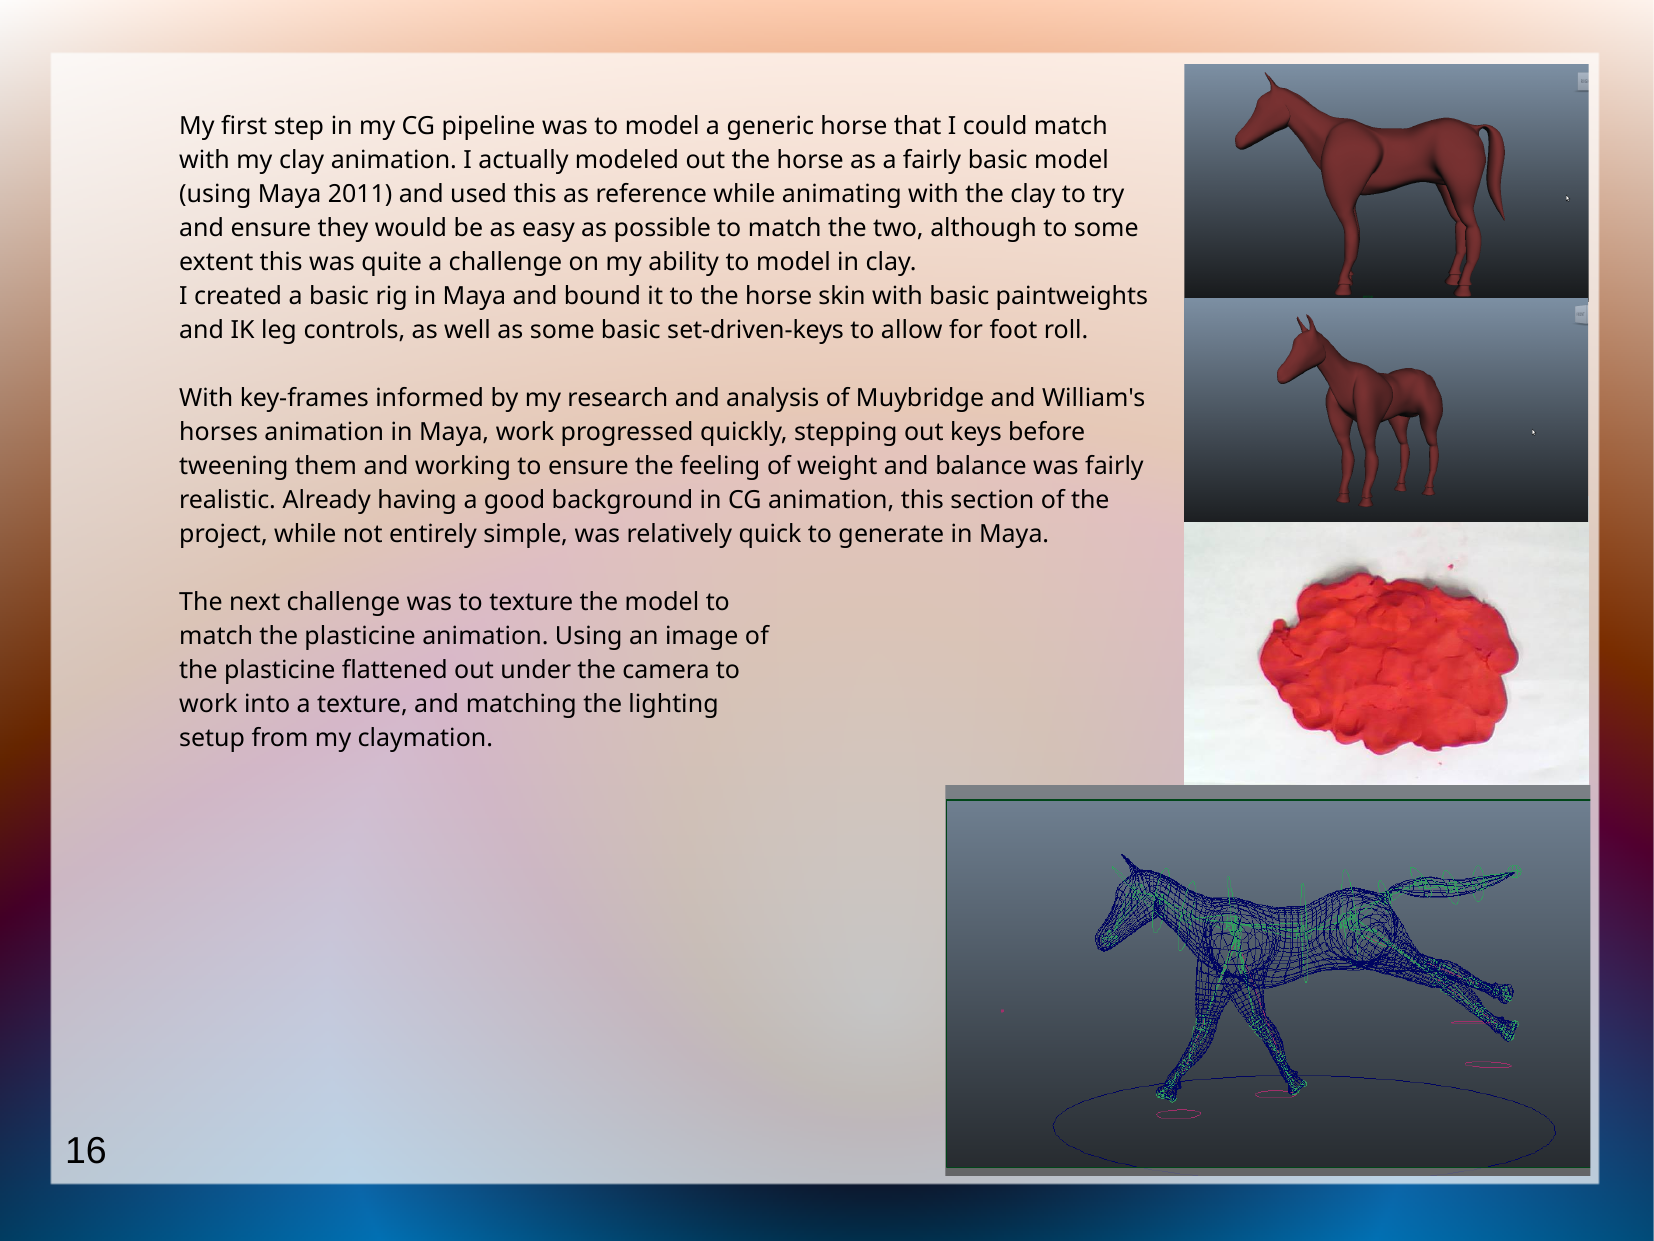

My first step in my CG pipeline was to model a generic horse that I could match with my clay animation. I actually modeled out the horse as a fairly basic model (using Maya 2011) and used this as reference while animating with the clay to try and ensure they would be as easy as possible to match the two, although to some extent this was quite a challenge on my ability to model in clay.
I created a basic rig in Maya and bound it to the horse skin with basic paintweights and IK leg controls, as well as some basic set-driven-keys to allow for foot roll.
With key-frames informed by my research and analysis of Muybridge and William's horses animation in Maya, work progressed quickly, stepping out keys before tweening them and working to ensure the feeling of weight and balance was fairly realistic. Already having a good background in CG animation, this section of the project, while not entirely simple, was relatively quick to generate in Maya.
The next challenge was to texture the model to
match the plasticine animation. Using an image of
the plasticine flattened out under the camera to
work into a texture, and matching the lighting
setup from my claymation.